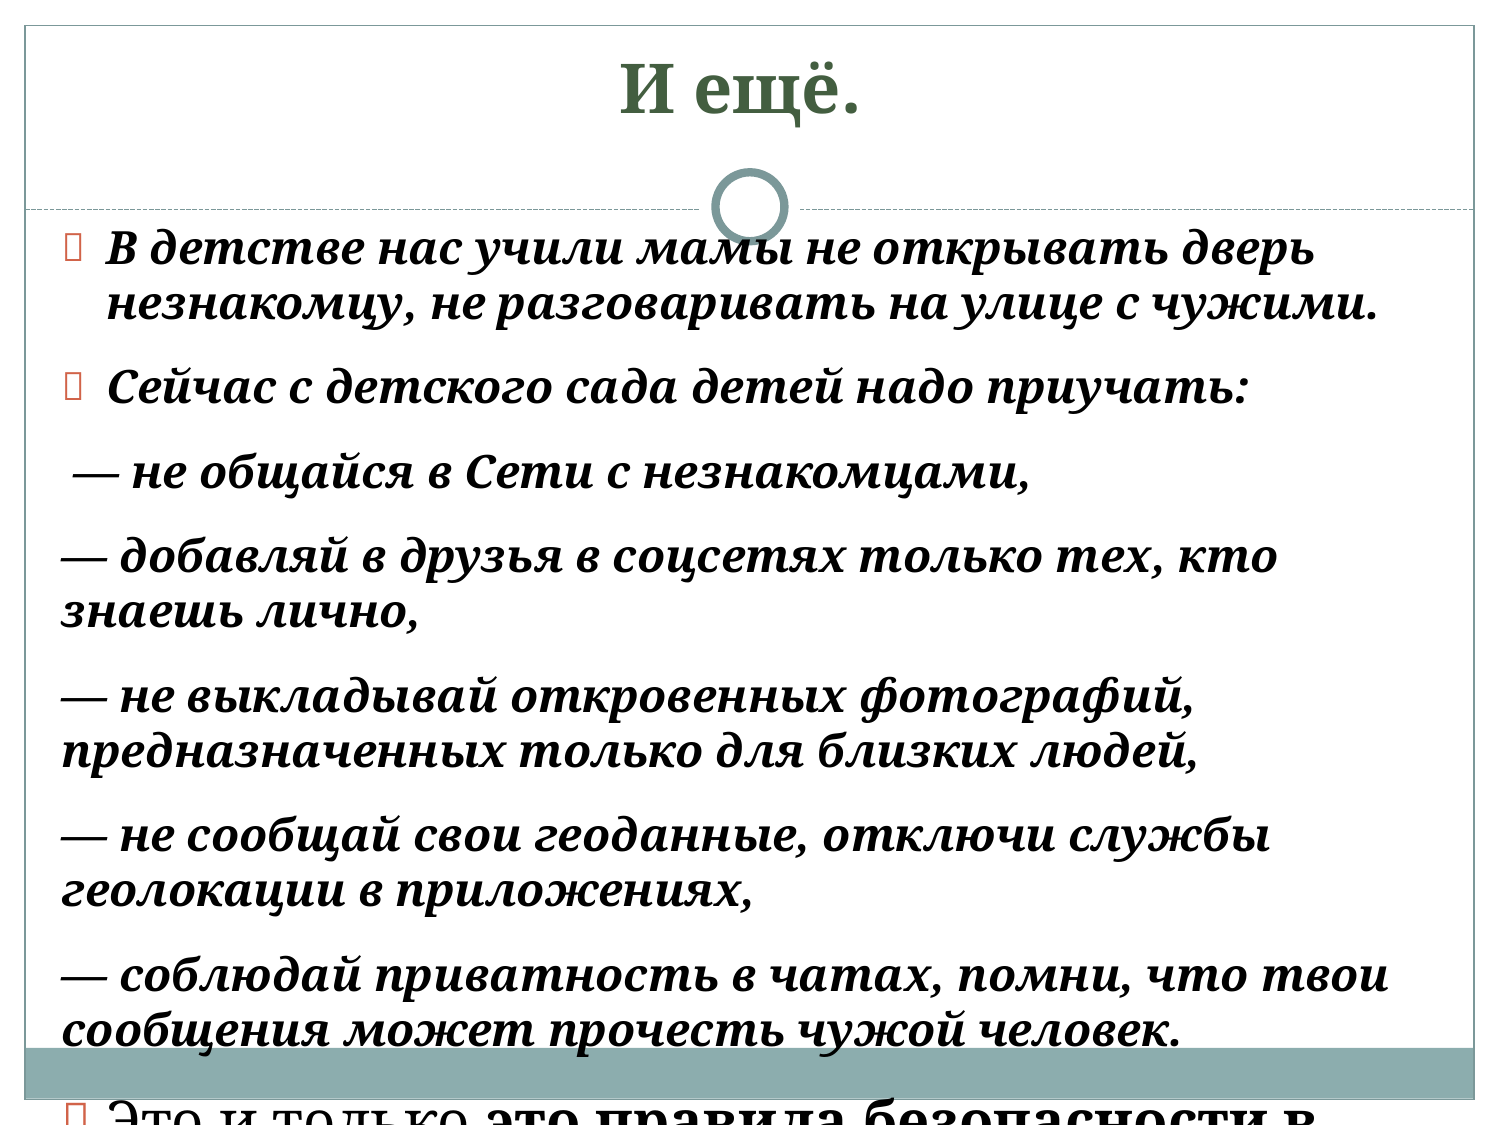

# И ещё.
В детстве нас учили мамы не открывать дверь незнакомцу, не разговаривать на улице с чужими.
Сейчас с детского сада детей надо приучать:
 — не общайся в Сети с незнакомцами,
— добавляй в друзья в соцсетях только тех, кто знаешь лично,
— не выкладывай откровенных фотографий, предназначенных только для близких людей,
— не сообщай свои геоданные, отключи службы геолокации в приложениях,
— соблюдай приватность в чатах, помни, что твои сообщения может прочесть чужой человек.
Это и только это правила безопасности в Сети.
Поместите компьютер в зоне вашей общей видимости, а не в комнате ребенка.